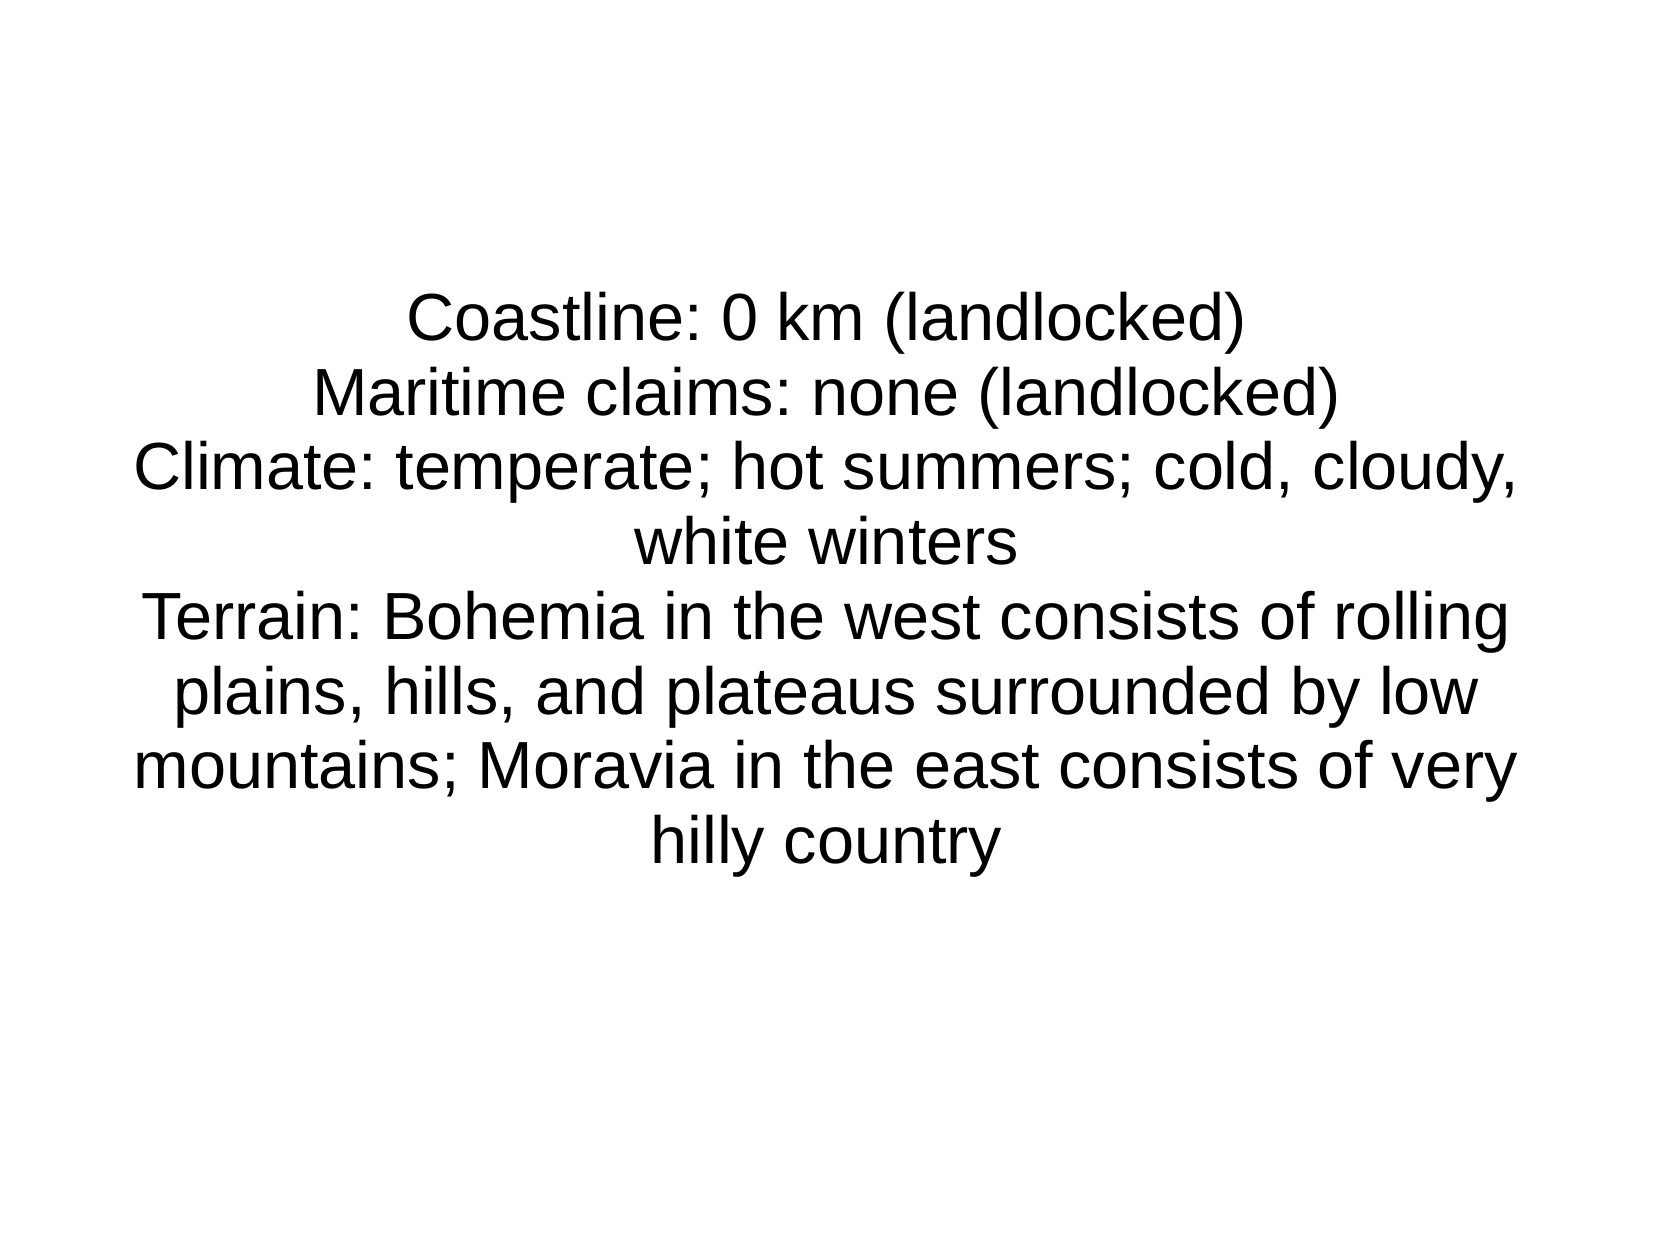

Coastline: 0 km (landlocked)
Maritime claims: none (landlocked)
Climate: temperate; hot summers; cold, cloudy, white winters
Terrain: Bohemia in the west consists of rolling plains, hills, and plateaus surrounded by low mountains; Moravia in the east consists of very hilly country